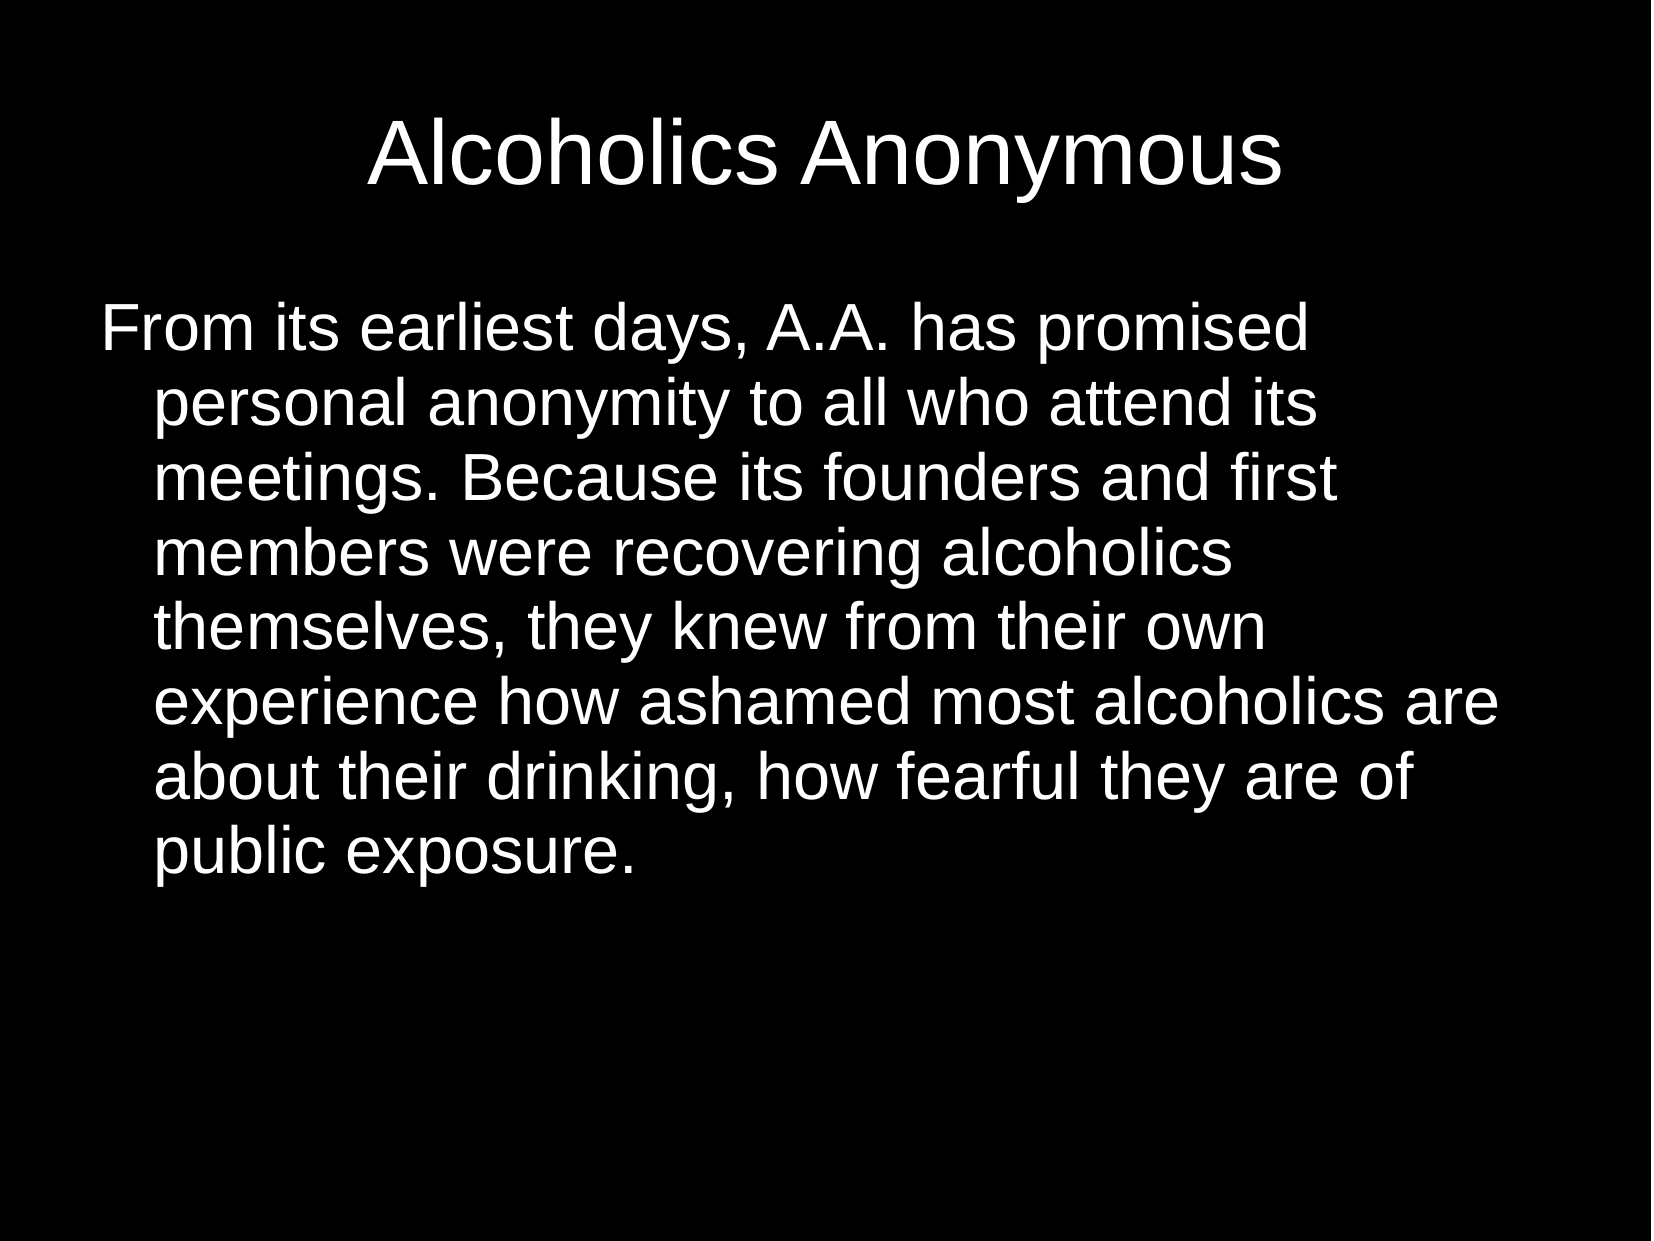

# Alcoholics Anonymous
From its earliest days, A.A. has promised personal anonymity to all who attend its meetings. Because its founders and first members were recovering alcoholics themselves, they knew from their own experience how ashamed most alcoholics are about their drinking, how fearful they are of public exposure.